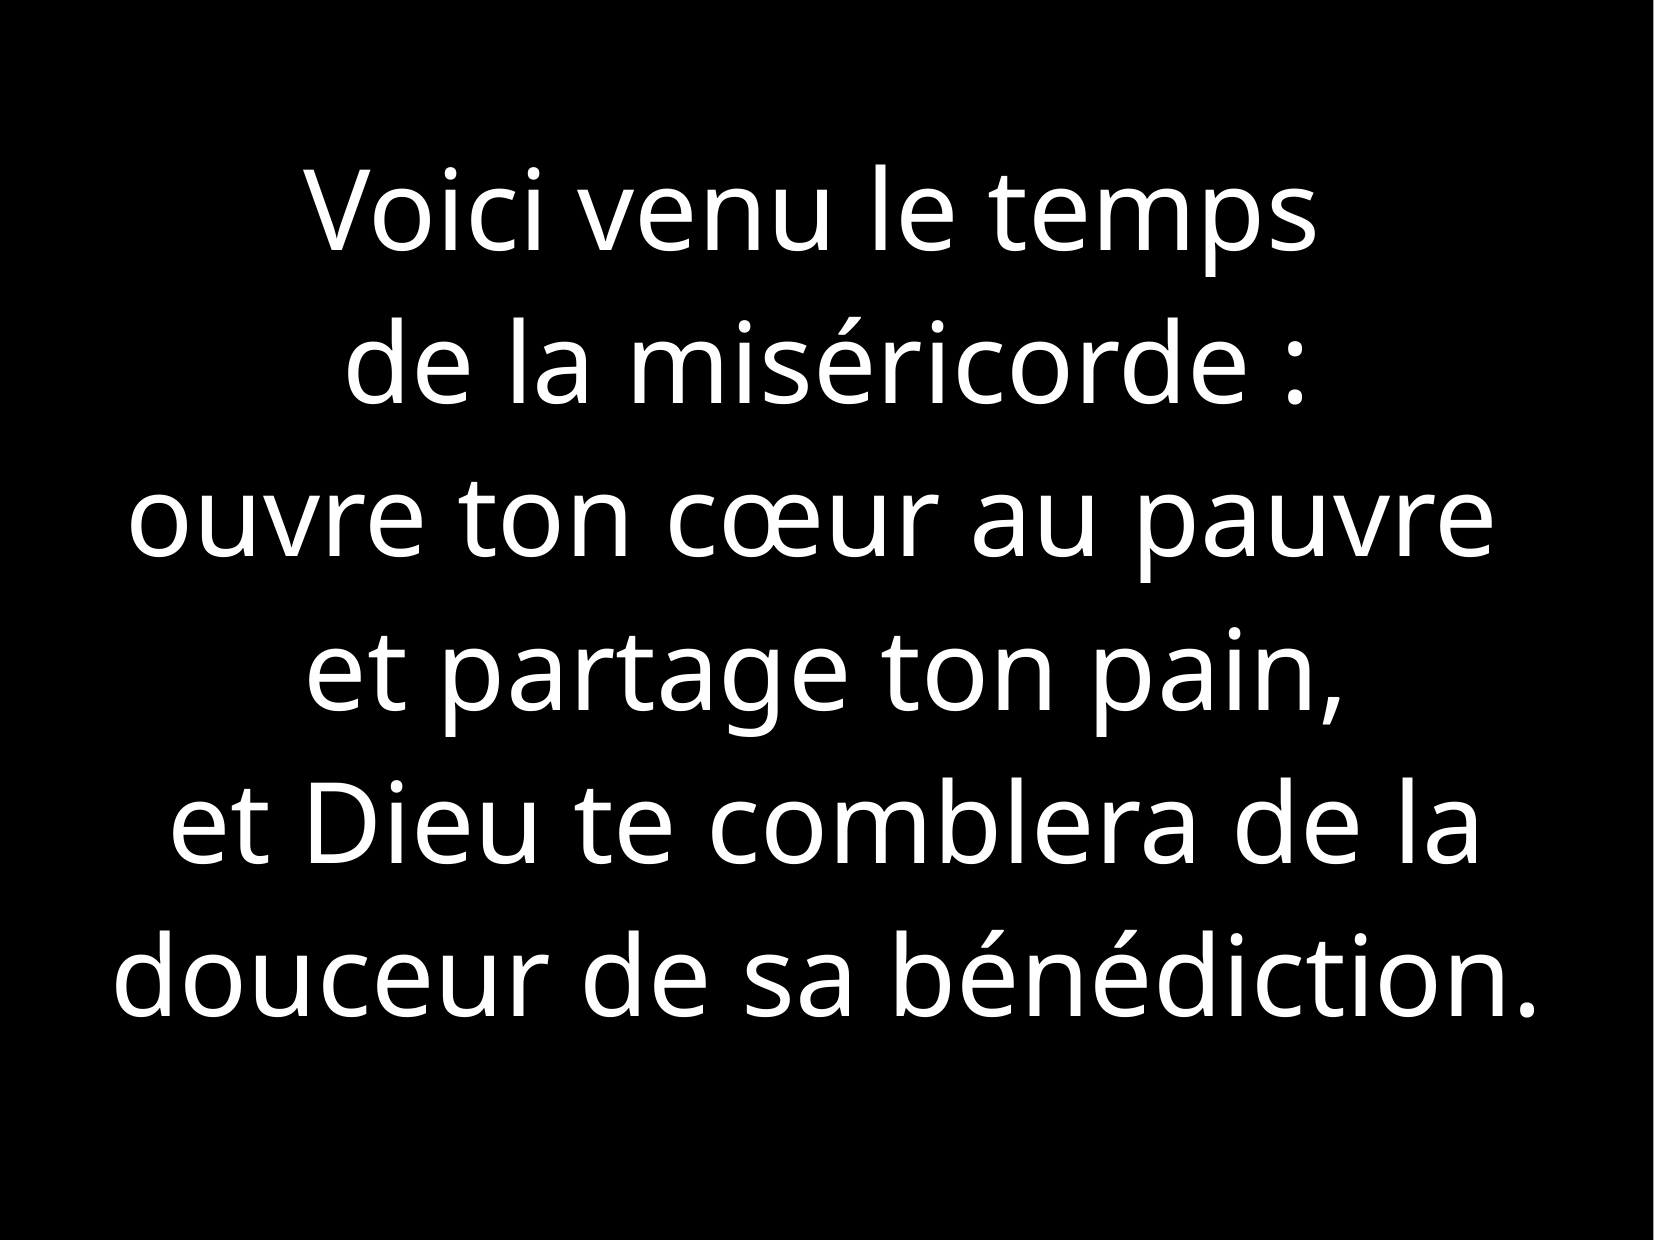

# Voici venu le temps
de la miséricorde :
ouvre ton cœur au pauvre
et partage ton pain,
et Dieu te comblera de la douceur de sa bénédiction.